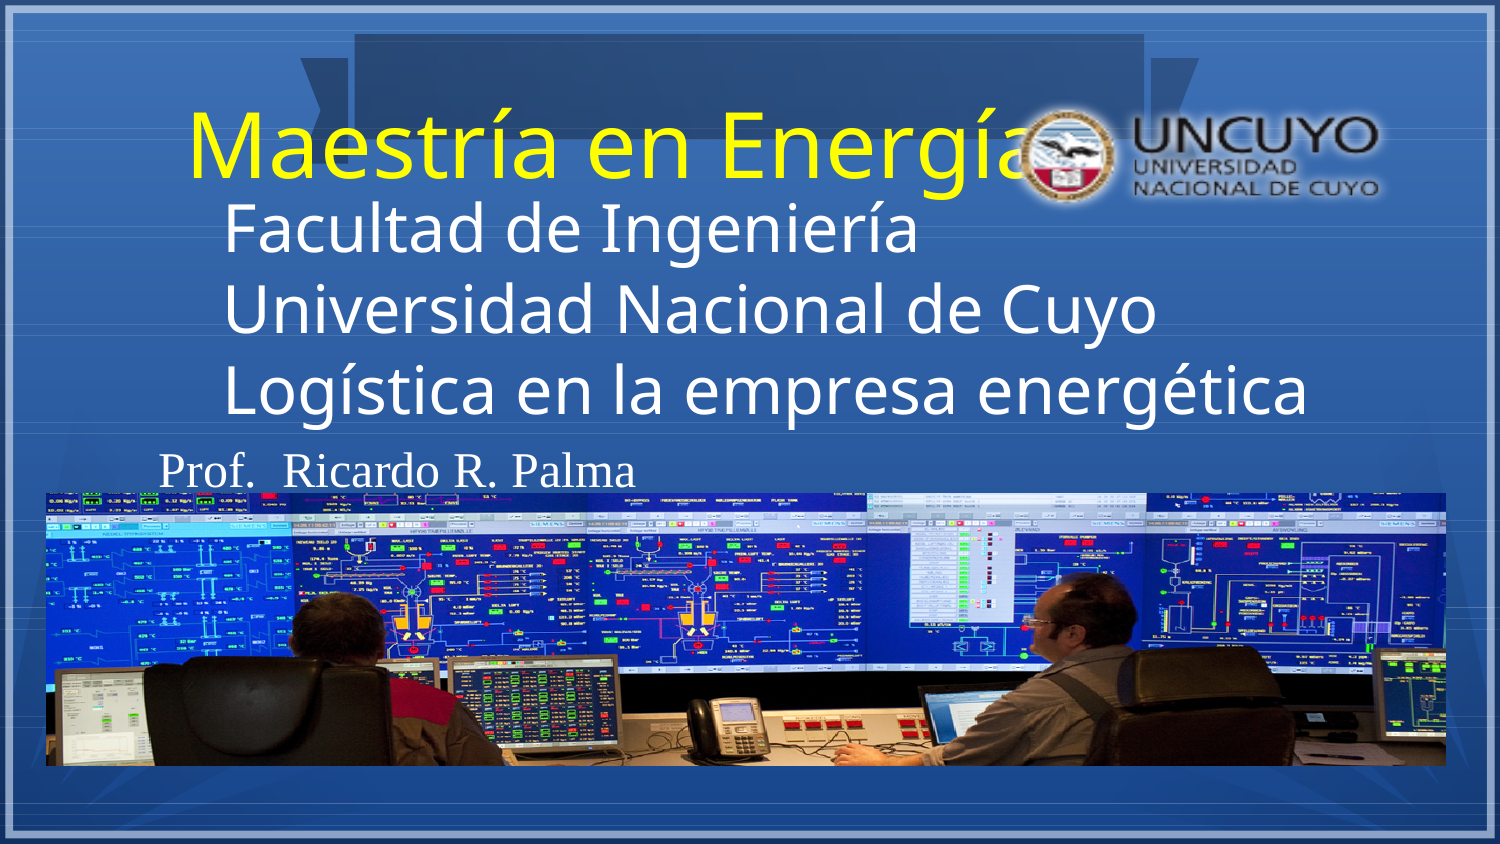

Maestría en Energía
Facultad de Ingeniería
Universidad Nacional de Cuyo
Logística en la empresa energética
Prof. Ricardo R. Palma <rpalma@uncu.edu.ar>
					<ricardo.rpalma@gmail.com>